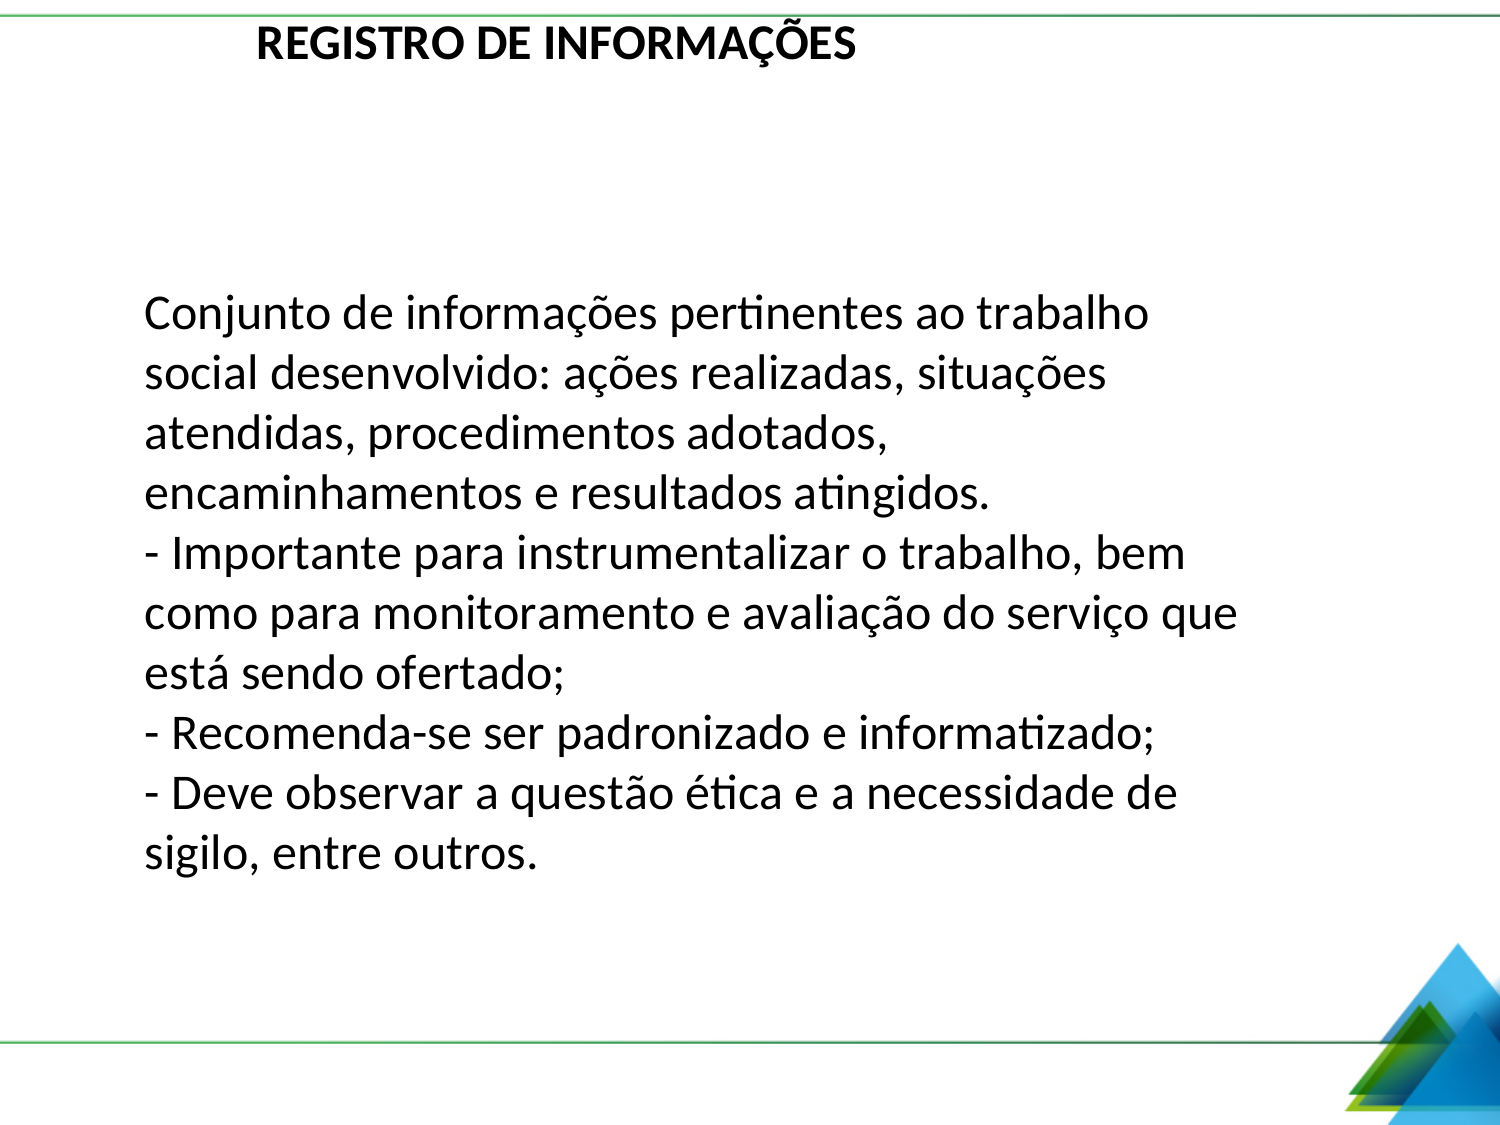

REGISTRO DE INFORMAÇÕES
#
Conjunto de informações pertinentes ao trabalho
social desenvolvido: ações realizadas, situações
atendidas, procedimentos adotados,
encaminhamentos e resultados atingidos.
- Importante para instrumentalizar o trabalho, bem
como para monitoramento e avaliação do serviço que
está sendo ofertado;
- Recomenda-se ser padronizado e informatizado;
- Deve observar a questão ética e a necessidade de
sigilo, entre outros.